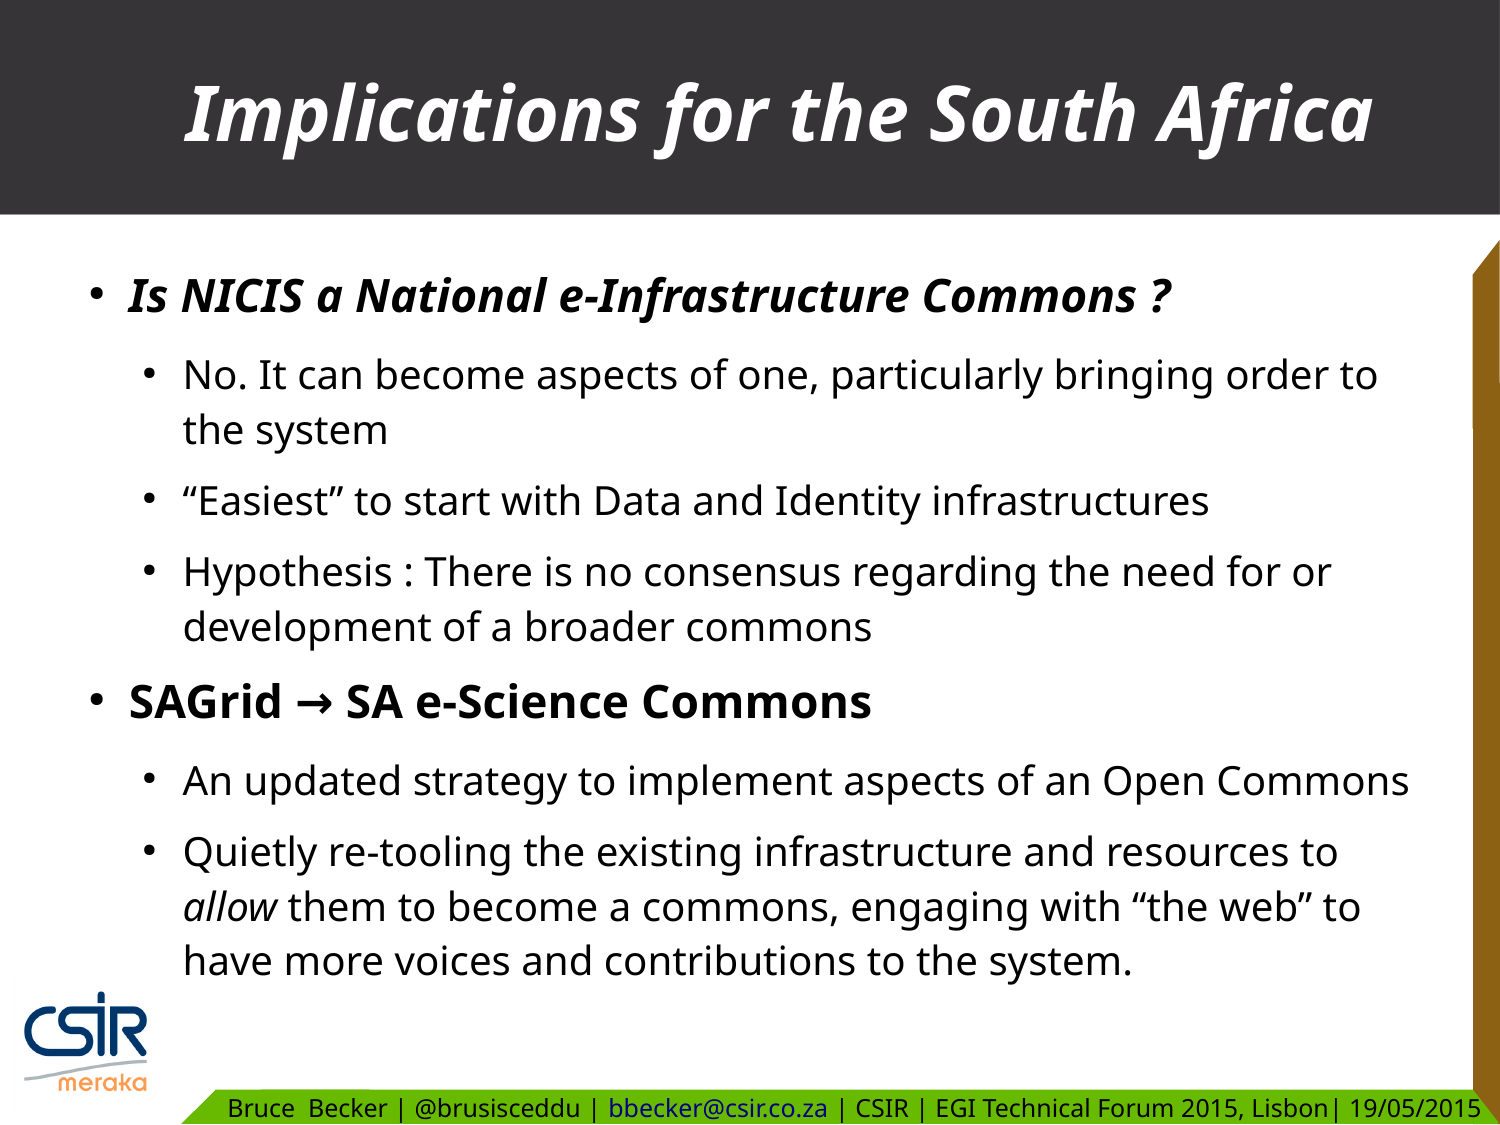

# Implications for the South Africa
Is NICIS a National e-Infrastructure Commons ?
No. It can become aspects of one, particularly bringing order to the system
“Easiest” to start with Data and Identity infrastructures
Hypothesis : There is no consensus regarding the need for or development of a broader commons
SAGrid → SA e-Science Commons
An updated strategy to implement aspects of an Open Commons
Quietly re-tooling the existing infrastructure and resources to allow them to become a commons, engaging with “the web” to have more voices and contributions to the system.